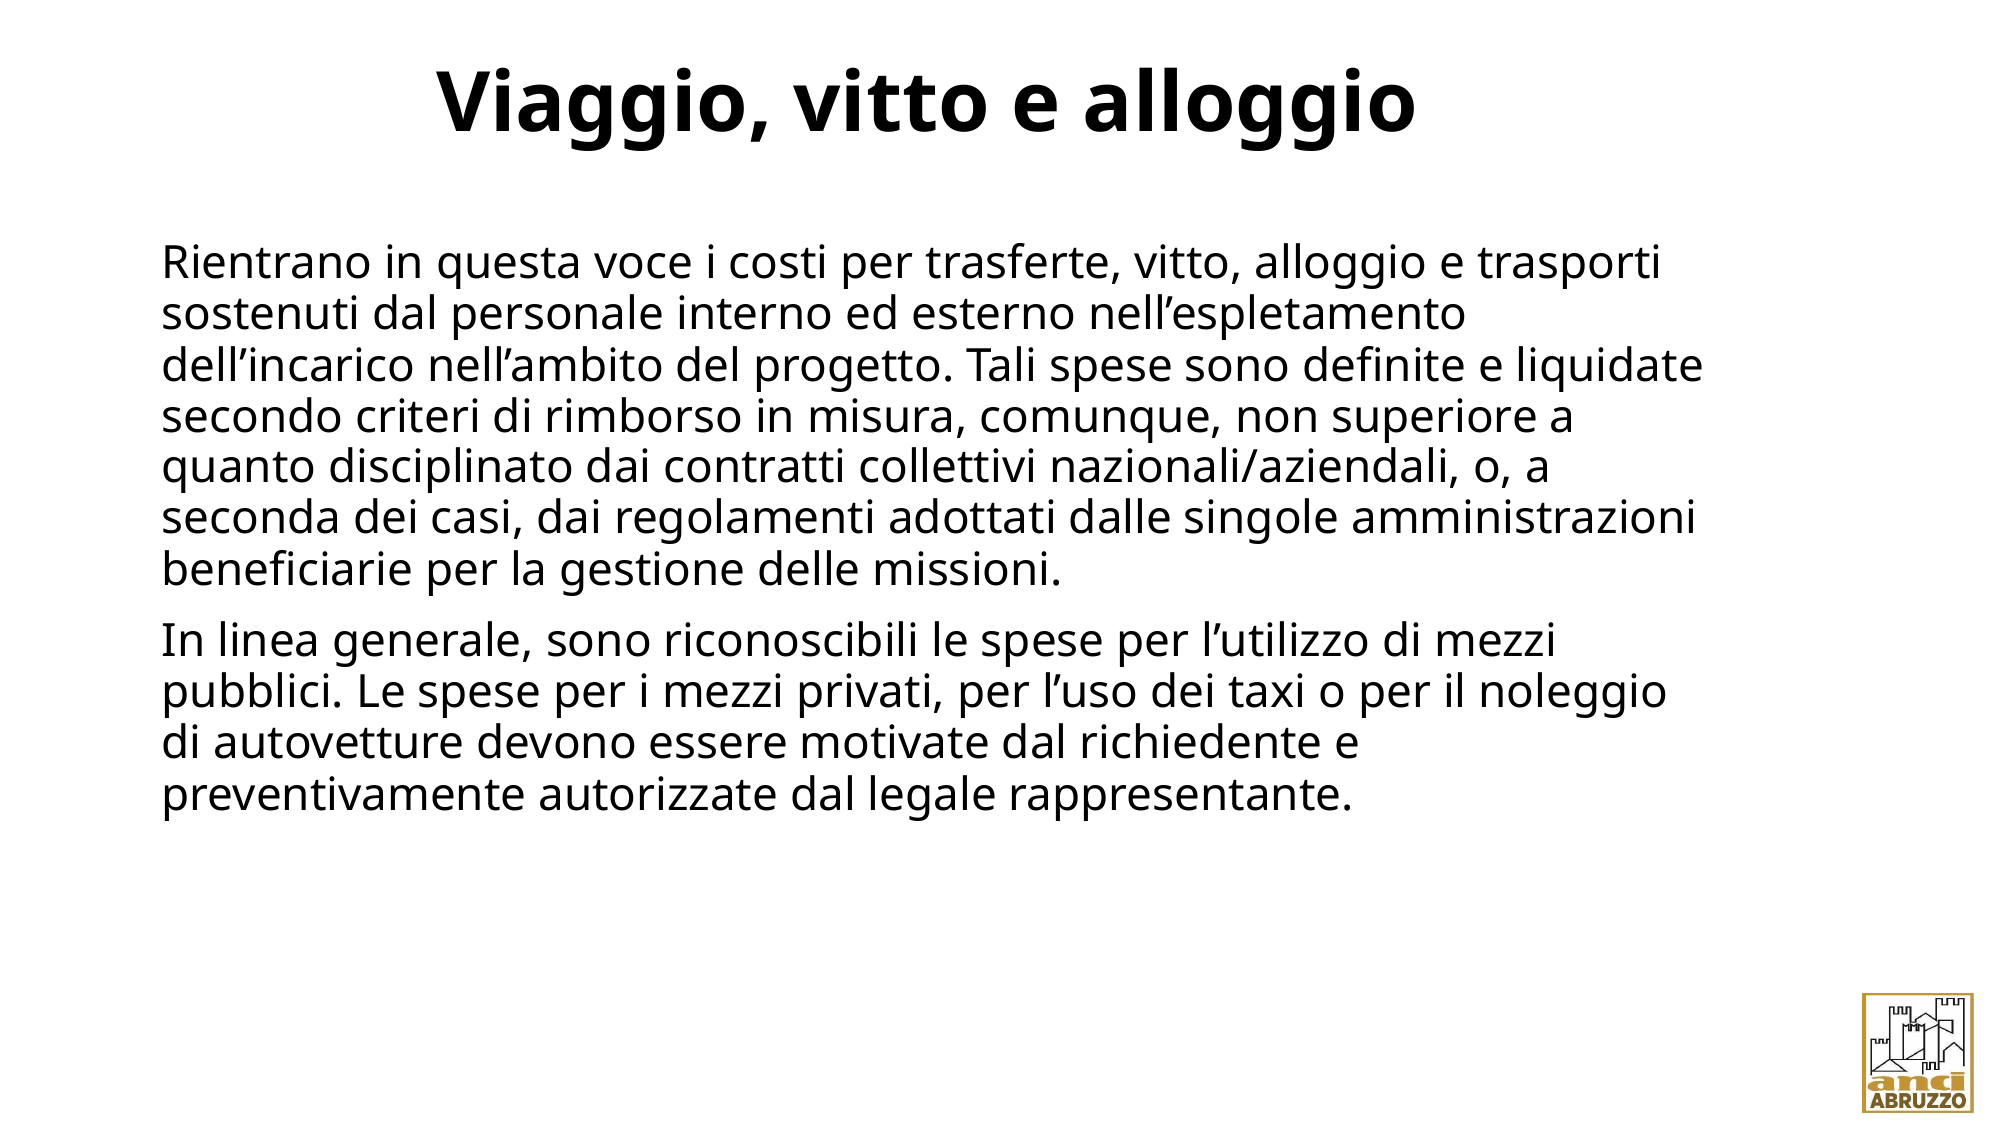

# Viaggio, vitto e alloggio
Rientrano in questa voce i costi per trasferte, vitto, alloggio e trasporti sostenuti dal personale interno ed esterno nell’espletamento dell’incarico nell’ambito del progetto. Tali spese sono definite e liquidate secondo criteri di rimborso in misura, comunque, non superiore a quanto disciplinato dai contratti collettivi nazionali/aziendali, o, a seconda dei casi, dai regolamenti adottati dalle singole amministrazioni beneficiarie per la gestione delle missioni.
In linea generale, sono riconoscibili le spese per l’utilizzo di mezzi pubblici. Le spese per i mezzi privati, per l’uso dei taxi o per il noleggio di autovetture devono essere motivate dal richiedente e preventivamente autorizzate dal legale rappresentante.